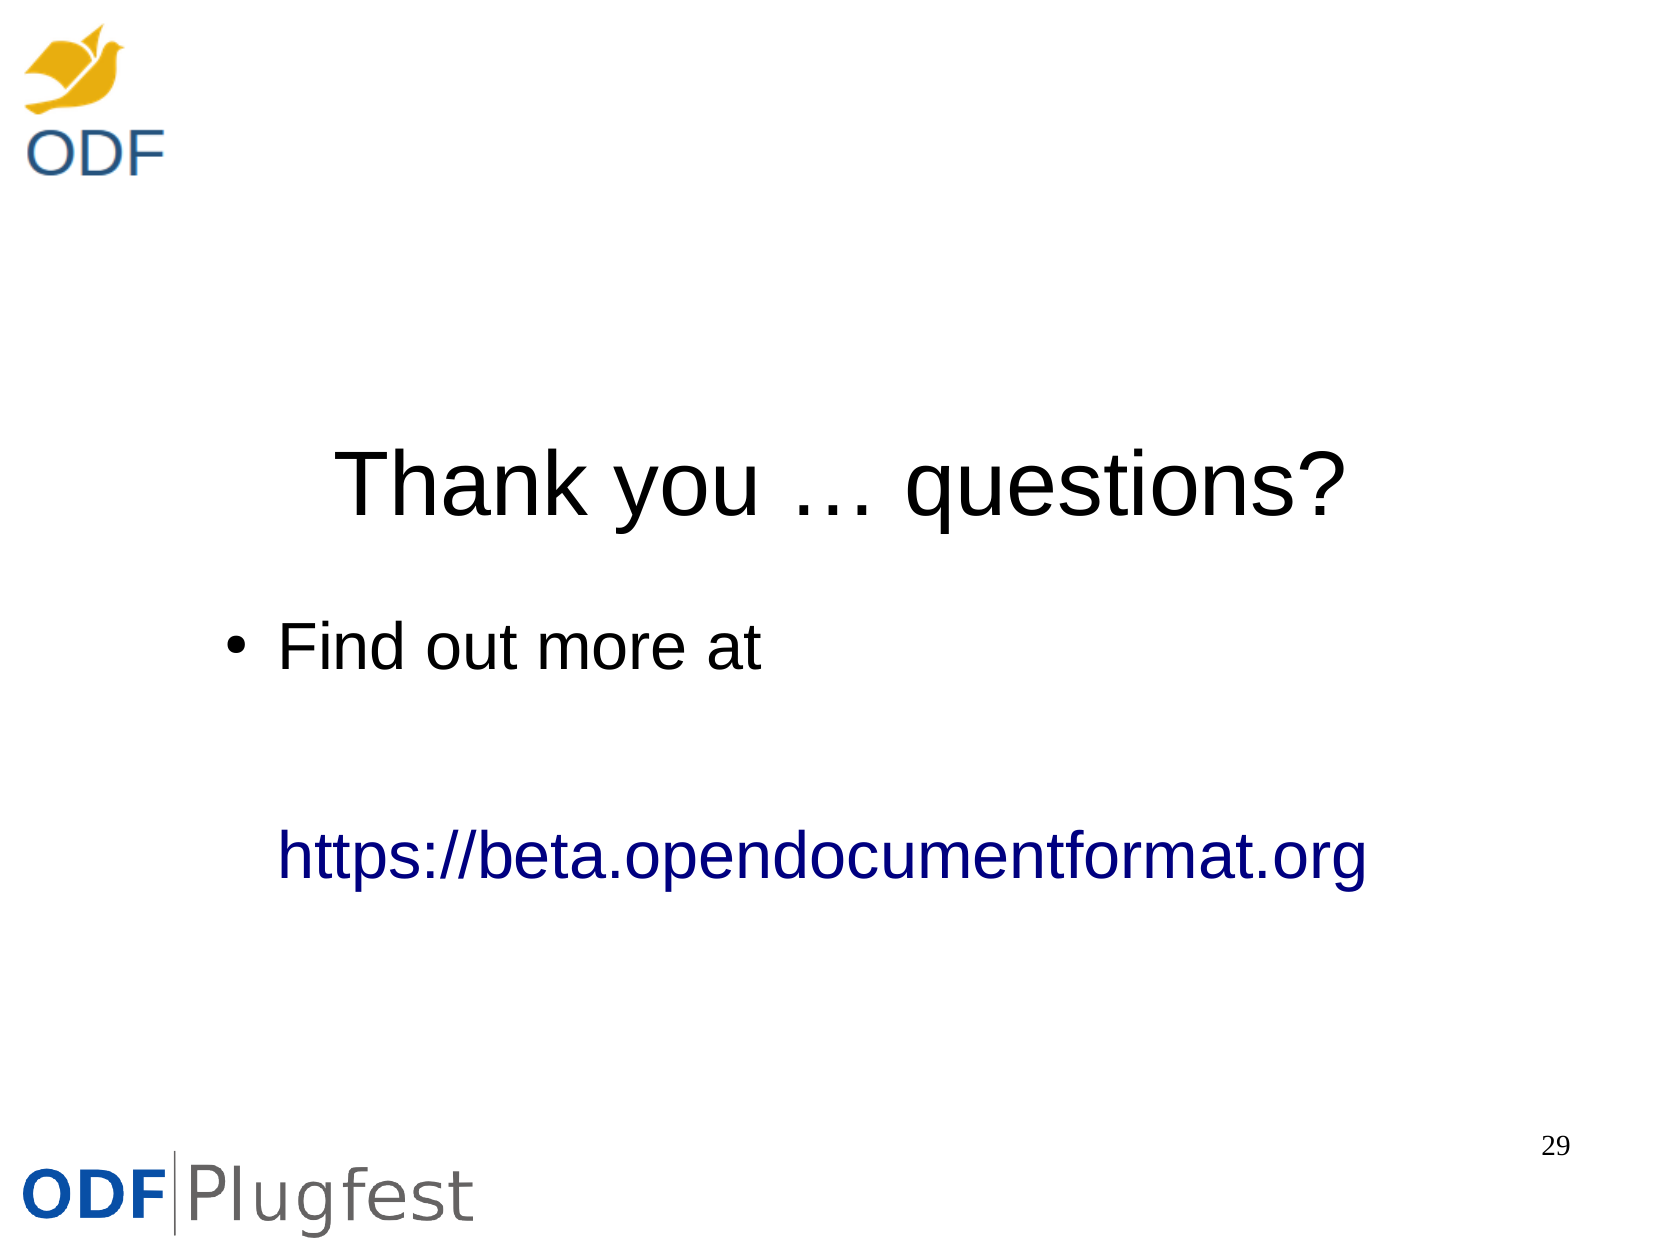

# Thank you … questions?
Find out more at
https://beta.opendocumentformat.org
29